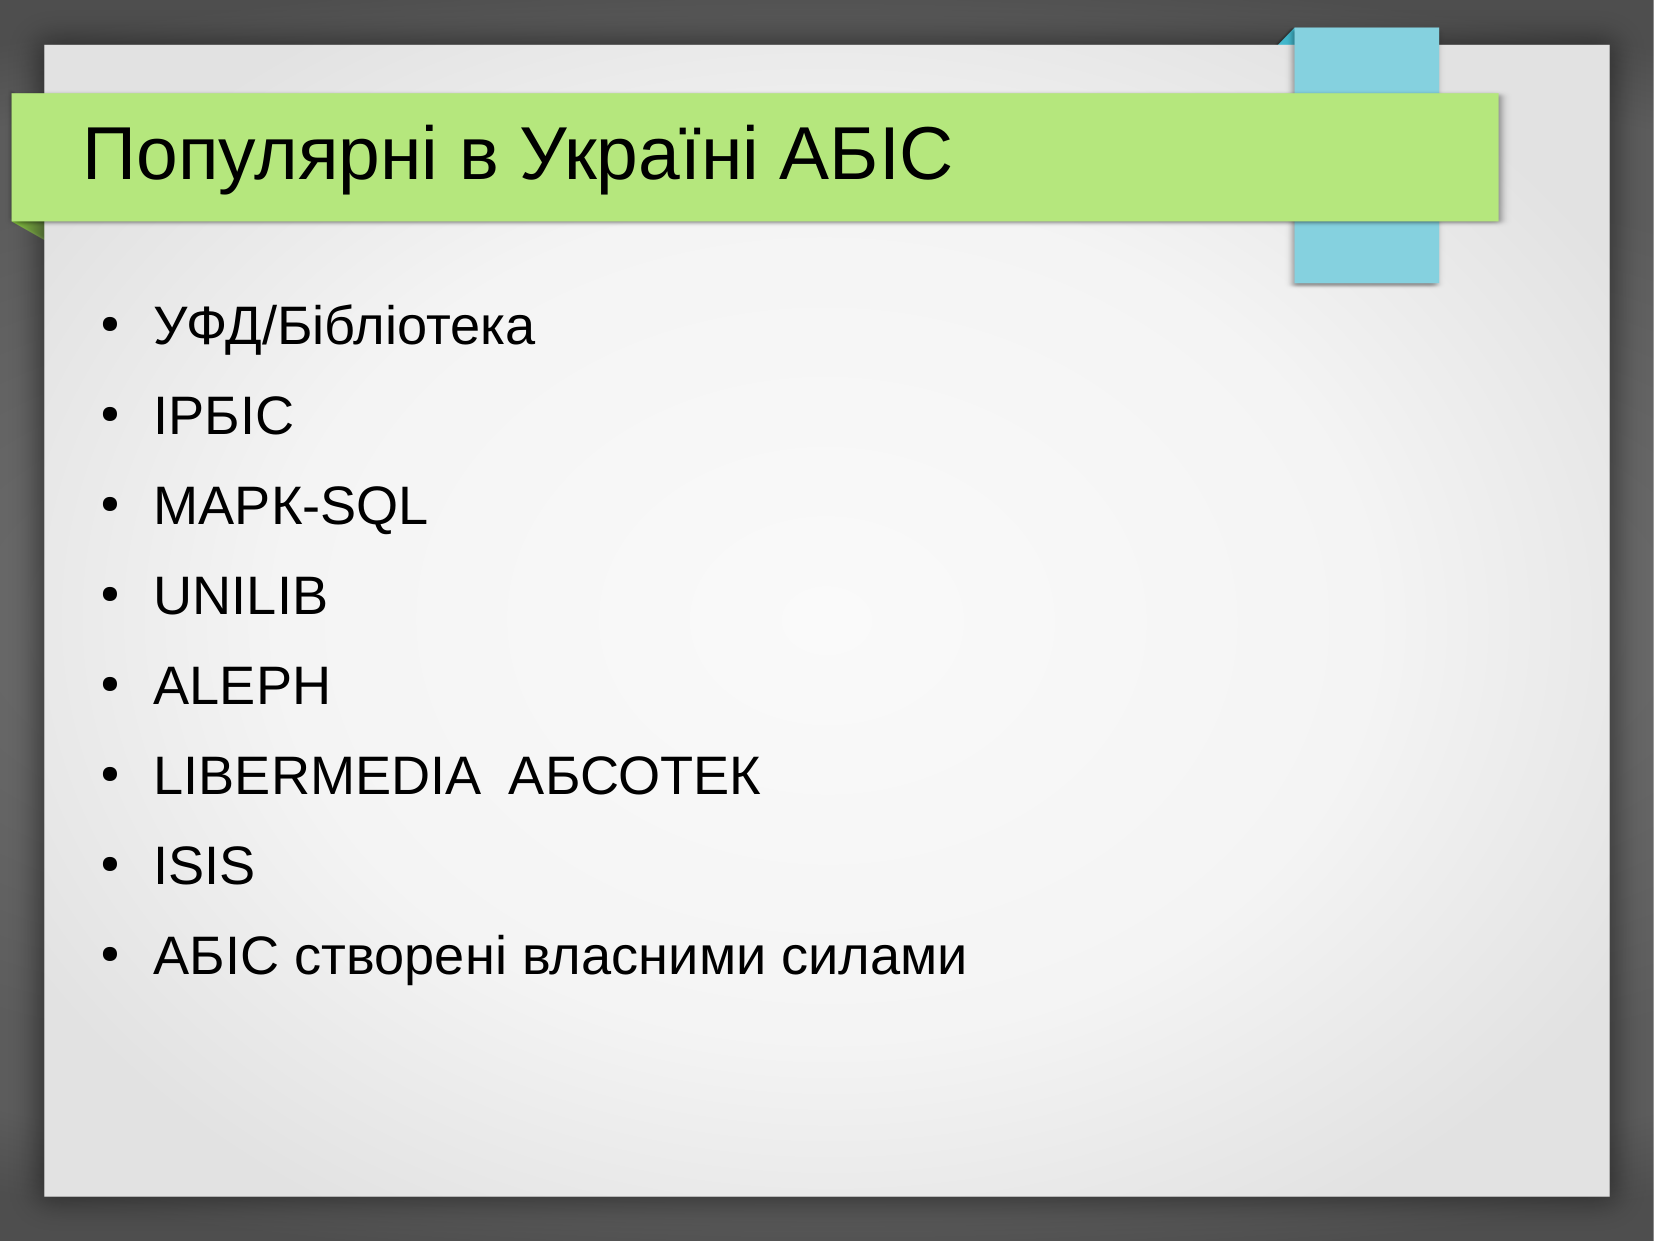

# Популярні в Україні АБІС
УФД/Бібліотека
ІРБІС
МАРК-SQL
UNILIB
ALEPH
LIBERMEDIA АБСОТЕК
ISIS
АБІС створені власними силами